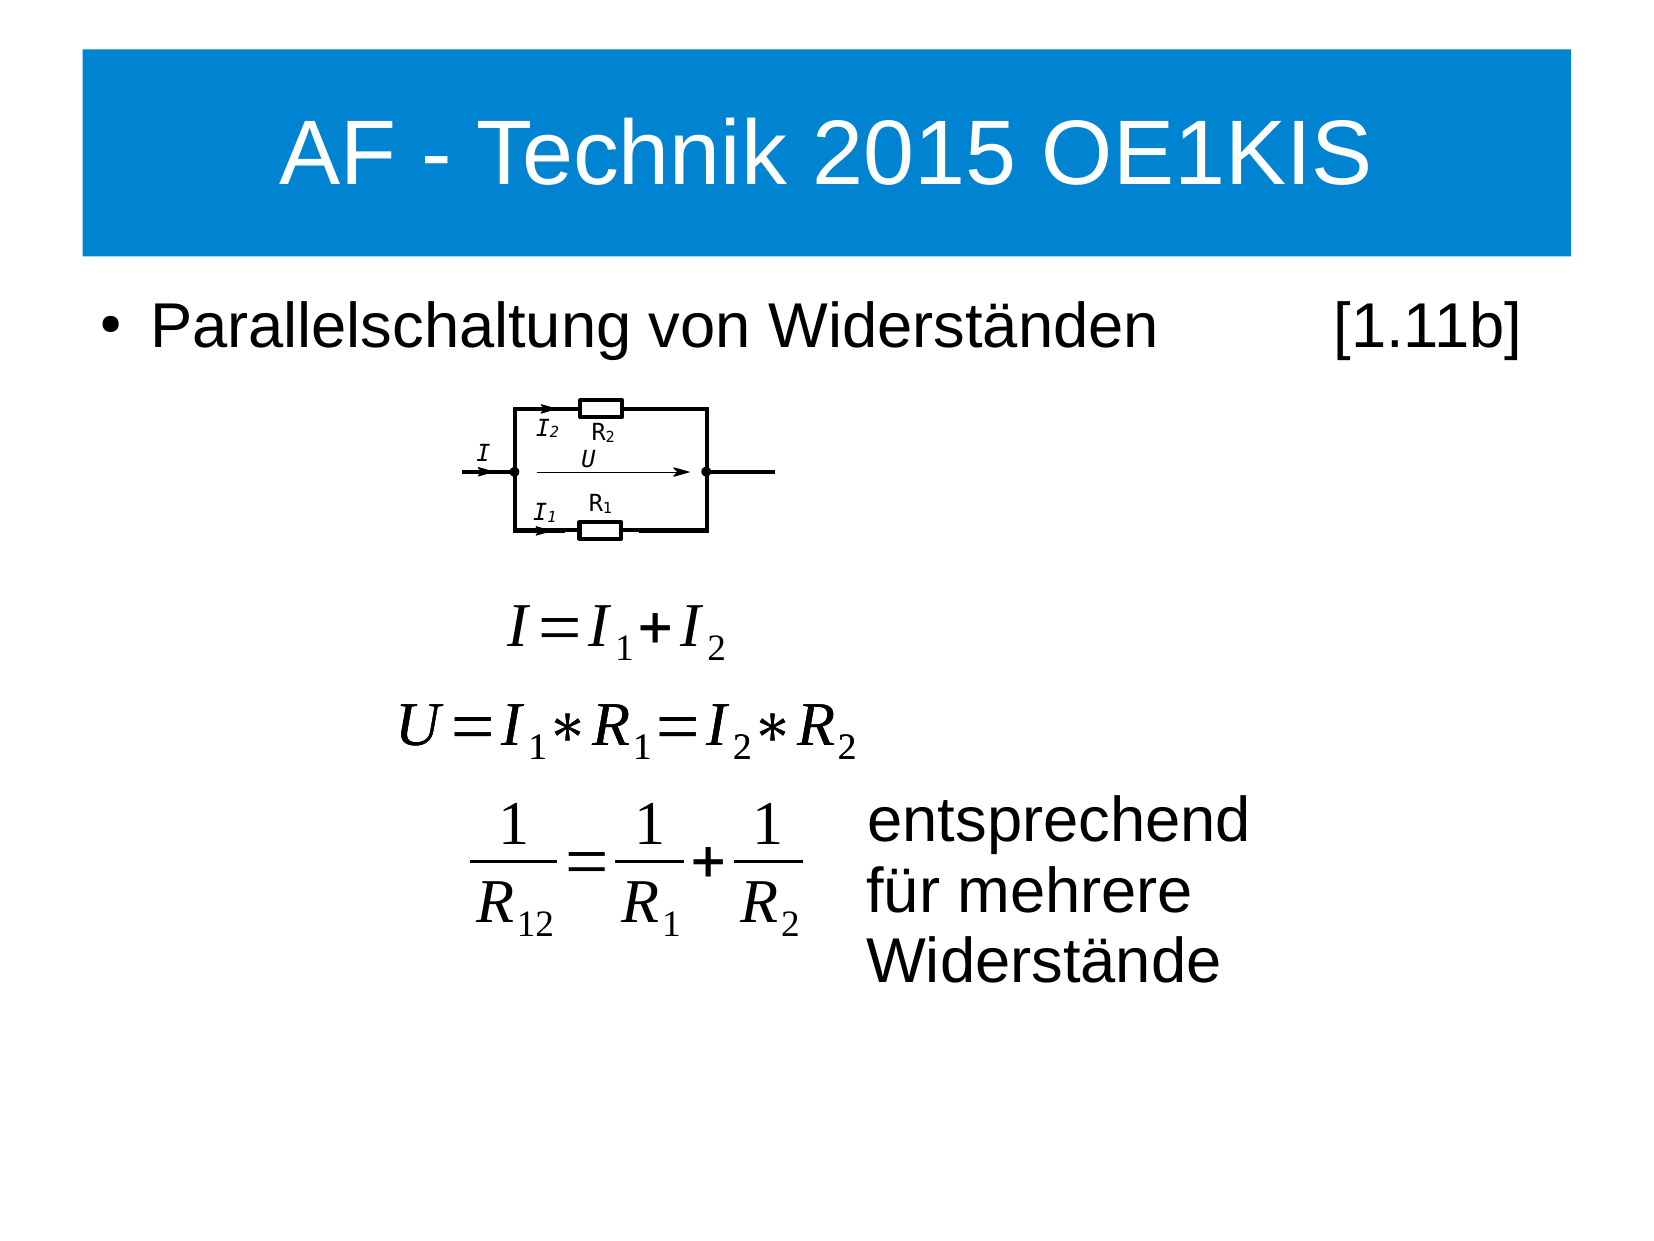

#
AF - Technik 2015 OE1KIS
Parallelschaltung von Widerständen [1.11b]
 entsprechend
 für mehrere
 Widerstände